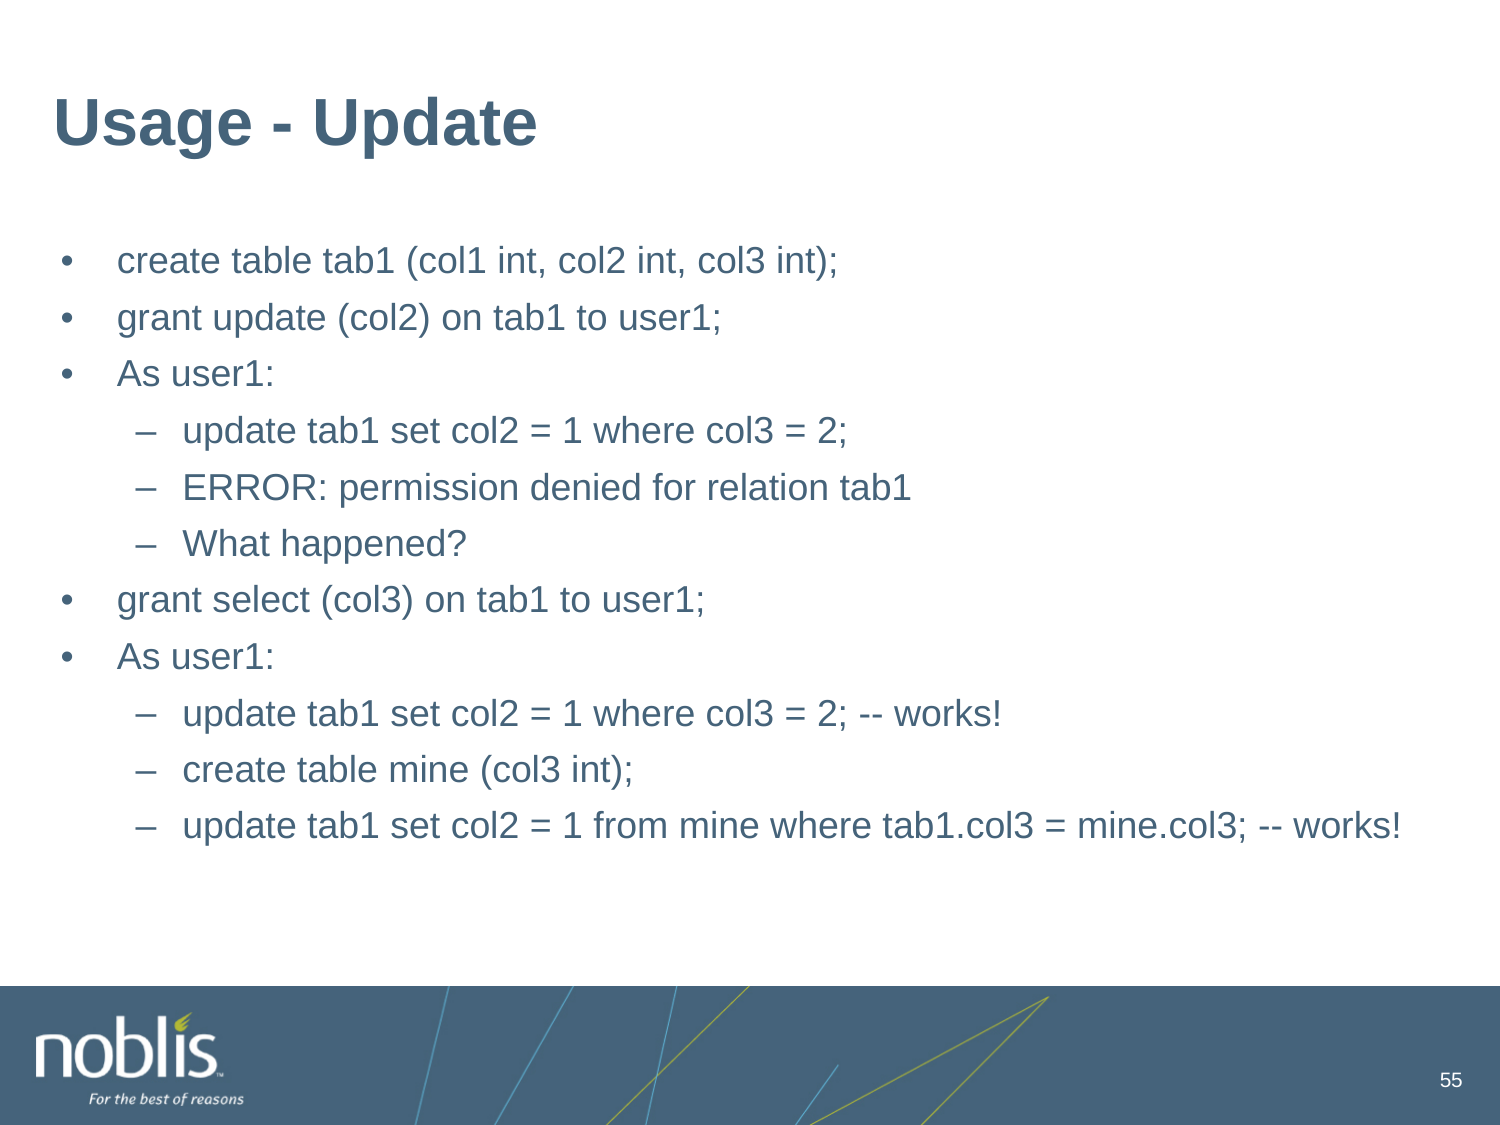

# Usage - Update
create table tab1 (col1 int, col2 int, col3 int);
grant update (col2) on tab1 to user1;
As user1:
update tab1 set col2 = 1 where col3 = 2;
ERROR: permission denied for relation tab1
What happened?
grant select (col3) on tab1 to user1;
As user1:
update tab1 set col2 = 1 where col3 = 2; -- works!
create table mine (col3 int);
update tab1 set col2 = 1 from mine where tab1.col3 = mine.col3; -- works!